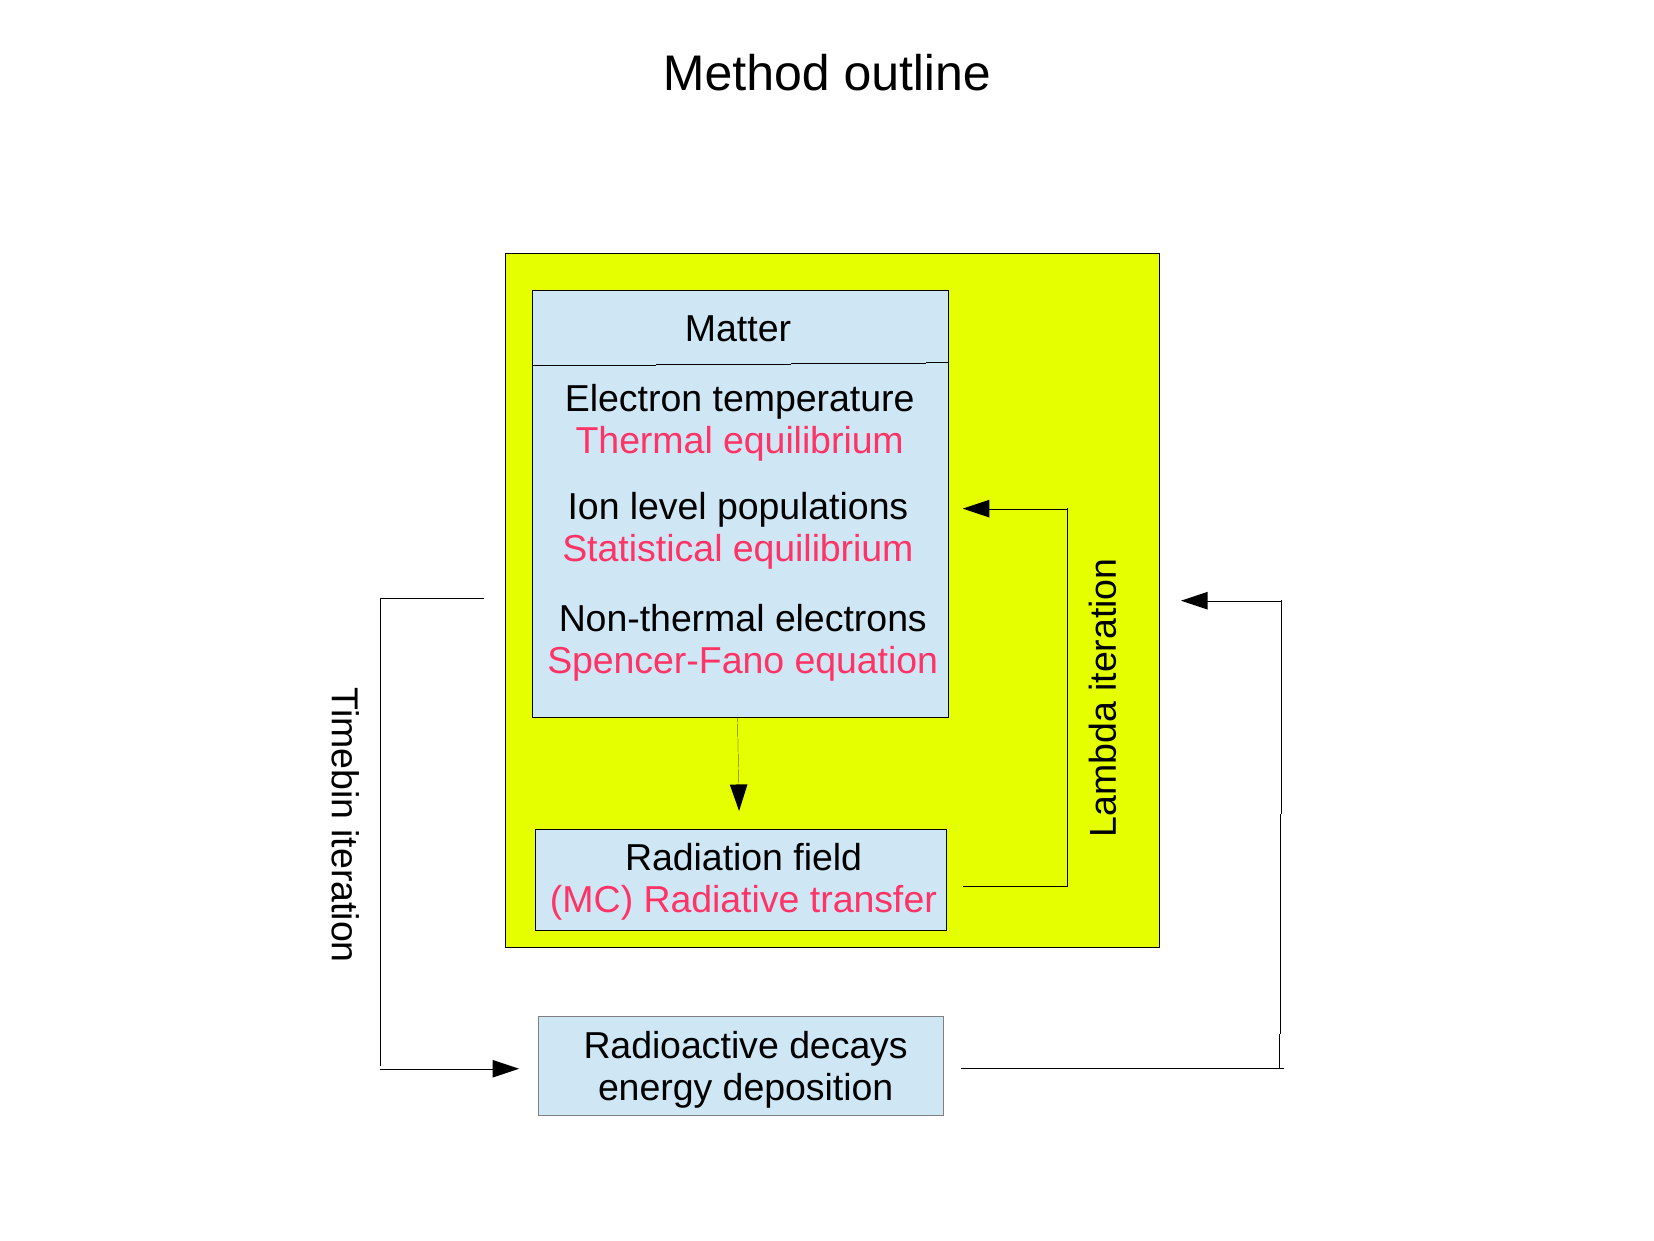

Method outline
Matter
Electron temperature
Thermal equilibrium
Ion level populations
Statistical equilibrium
Non-thermal electrons
Spencer-Fano equation
Lambda iteration
Timebin iteration
Radiation field
(MC) Radiative transfer
Radioactive decays
energy deposition